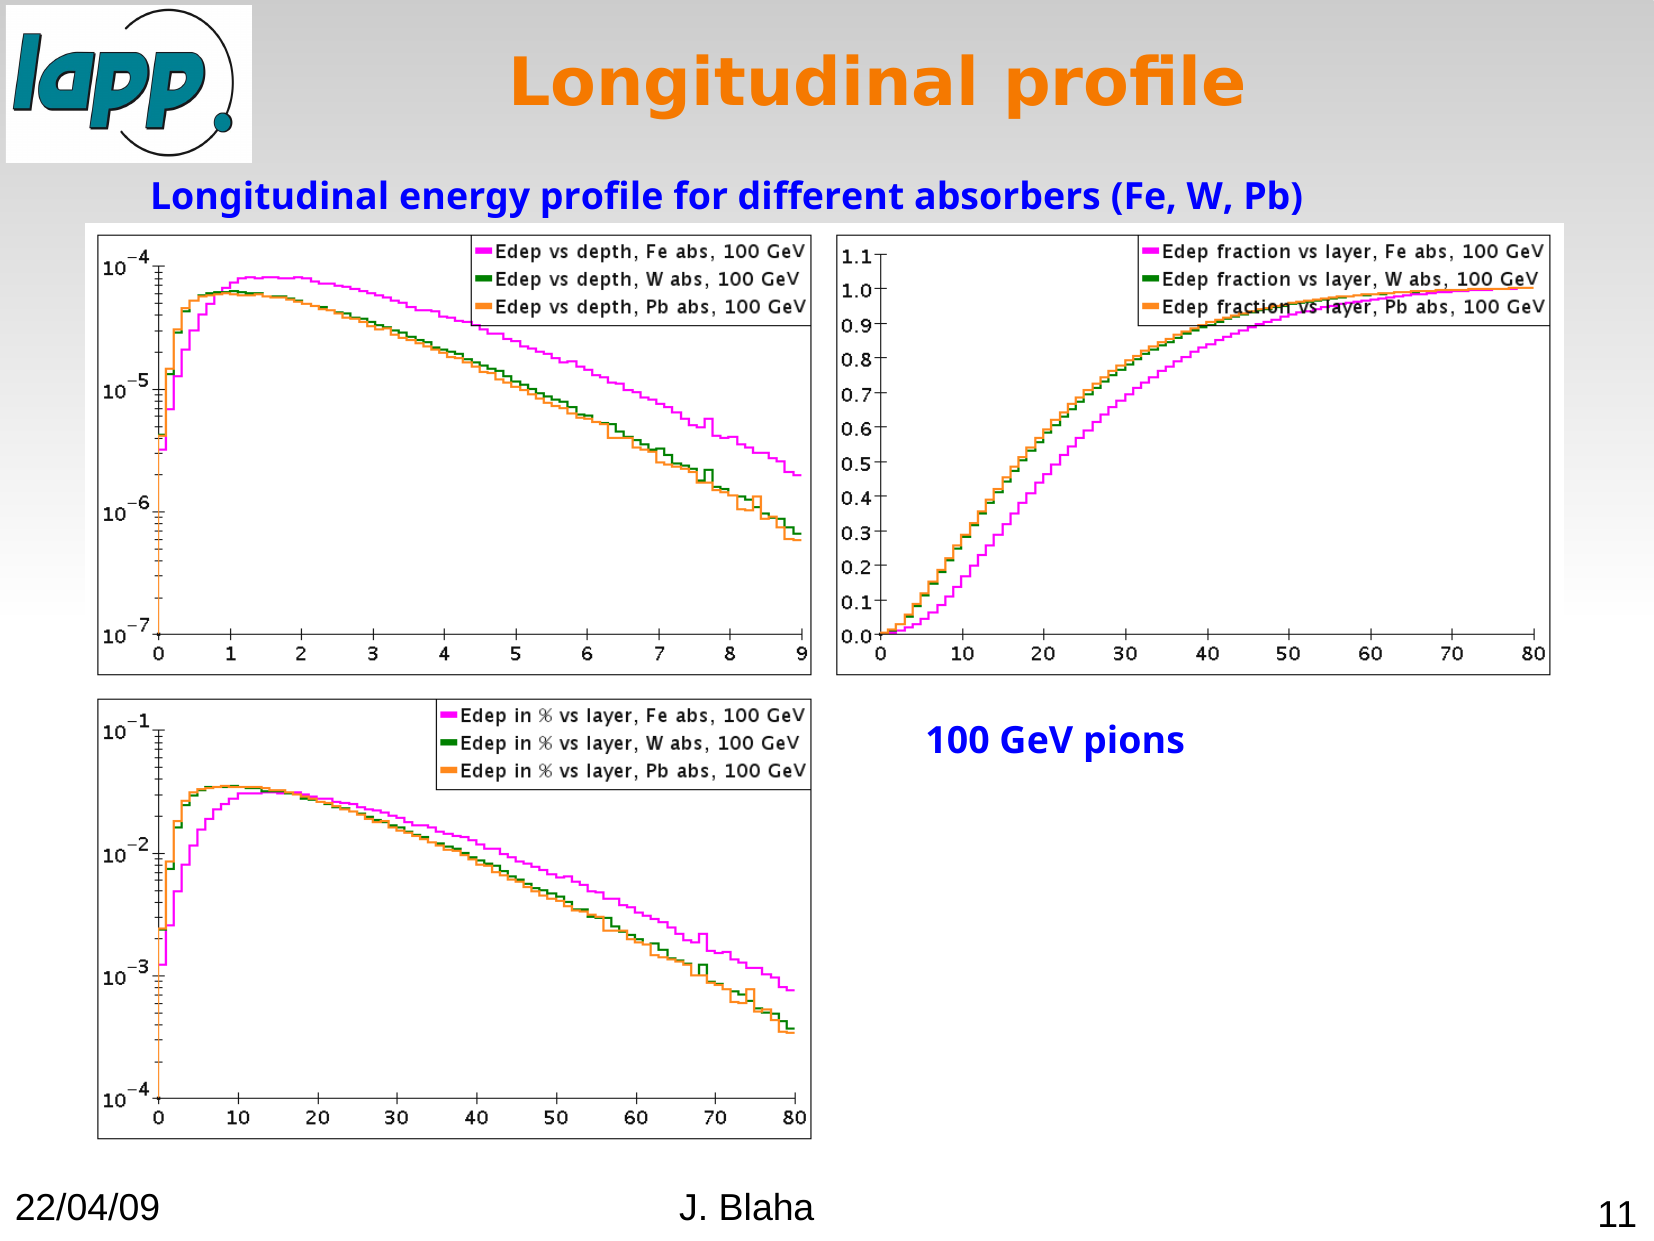

# Longitudinal profile
Longitudinal energy profile for different absorbers (Fe, W, Pb)
100 GeV pions
22/04/09
 J. Blaha